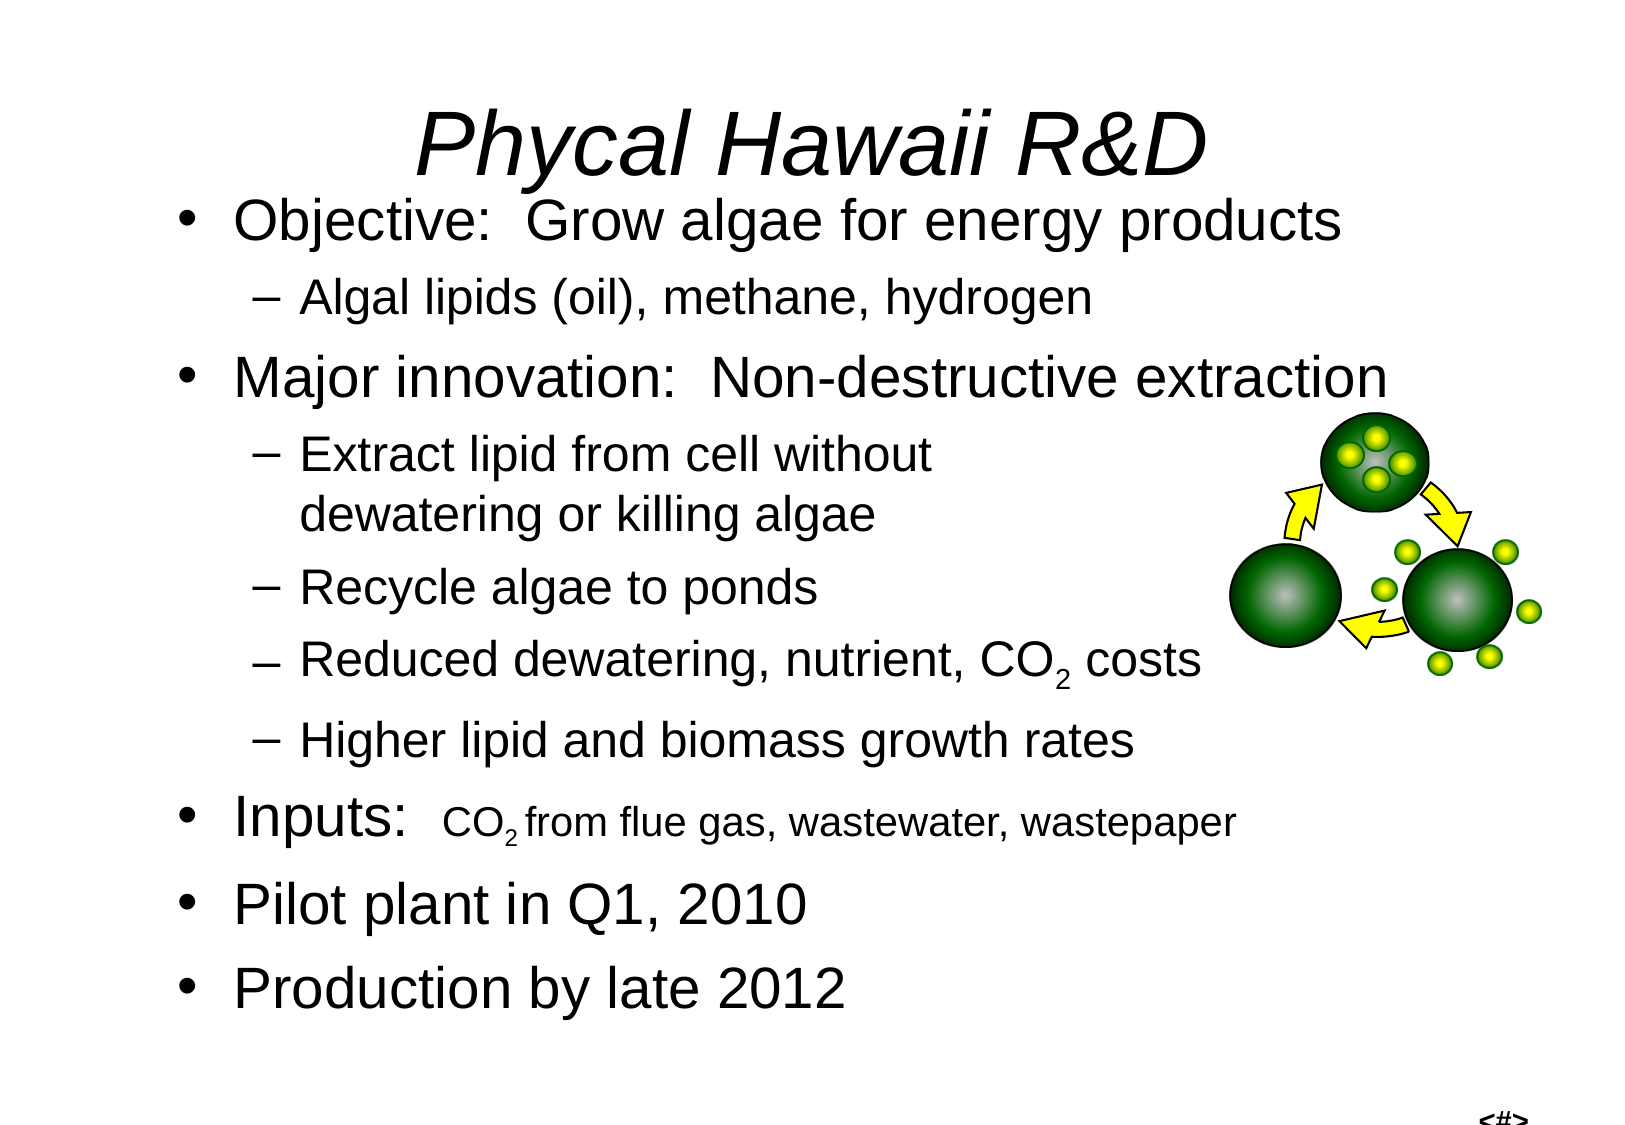

# Phycal Hawaii R&D
Objective: Grow algae for energy products
Algal lipids (oil), methane, hydrogen
Major innovation: Non-destructive extraction
Extract lipid from cell without
dewatering or killing algae
Recycle algae to ponds
Reduced dewatering, nutrient, CO2 costs
Higher lipid and biomass growth rates
Inputs: CO2 from flue gas, wastewater, wastepaper
Pilot plant in Q1, 2010
Production by late 2012
<#>